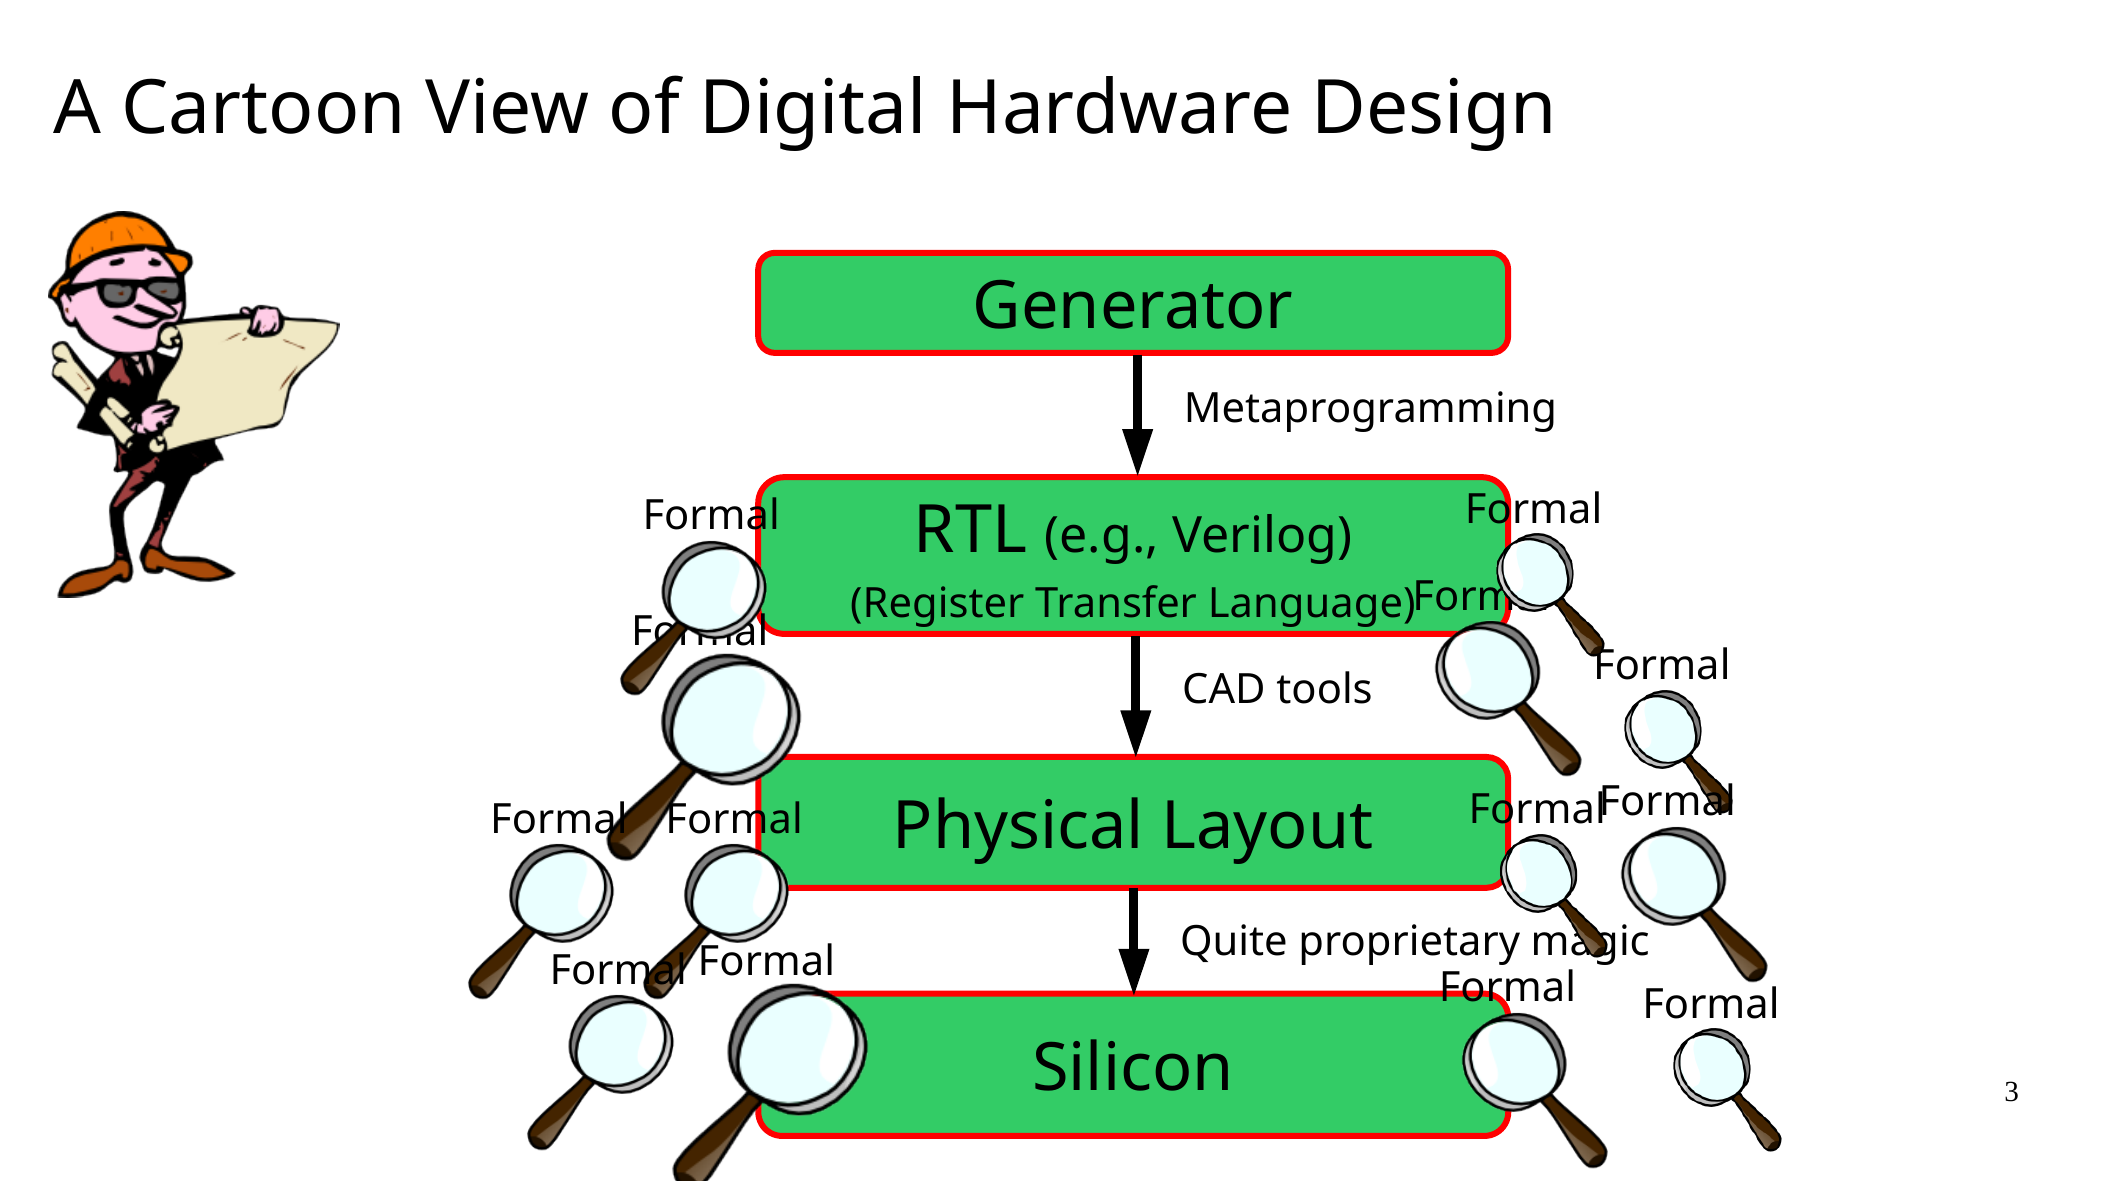

A Cartoon View of Digital Hardware Design
Generator
Metaprogramming
Formal
Formal
Formal
Formal
Formal
Formal
Formal
Formal
Formal
Formal
Formal
Formal
Formal
RTL (e.g., Verilog)
(Register Transfer Language)
CAD tools
Physical Layout
Quite proprietary magic
Silicon
3